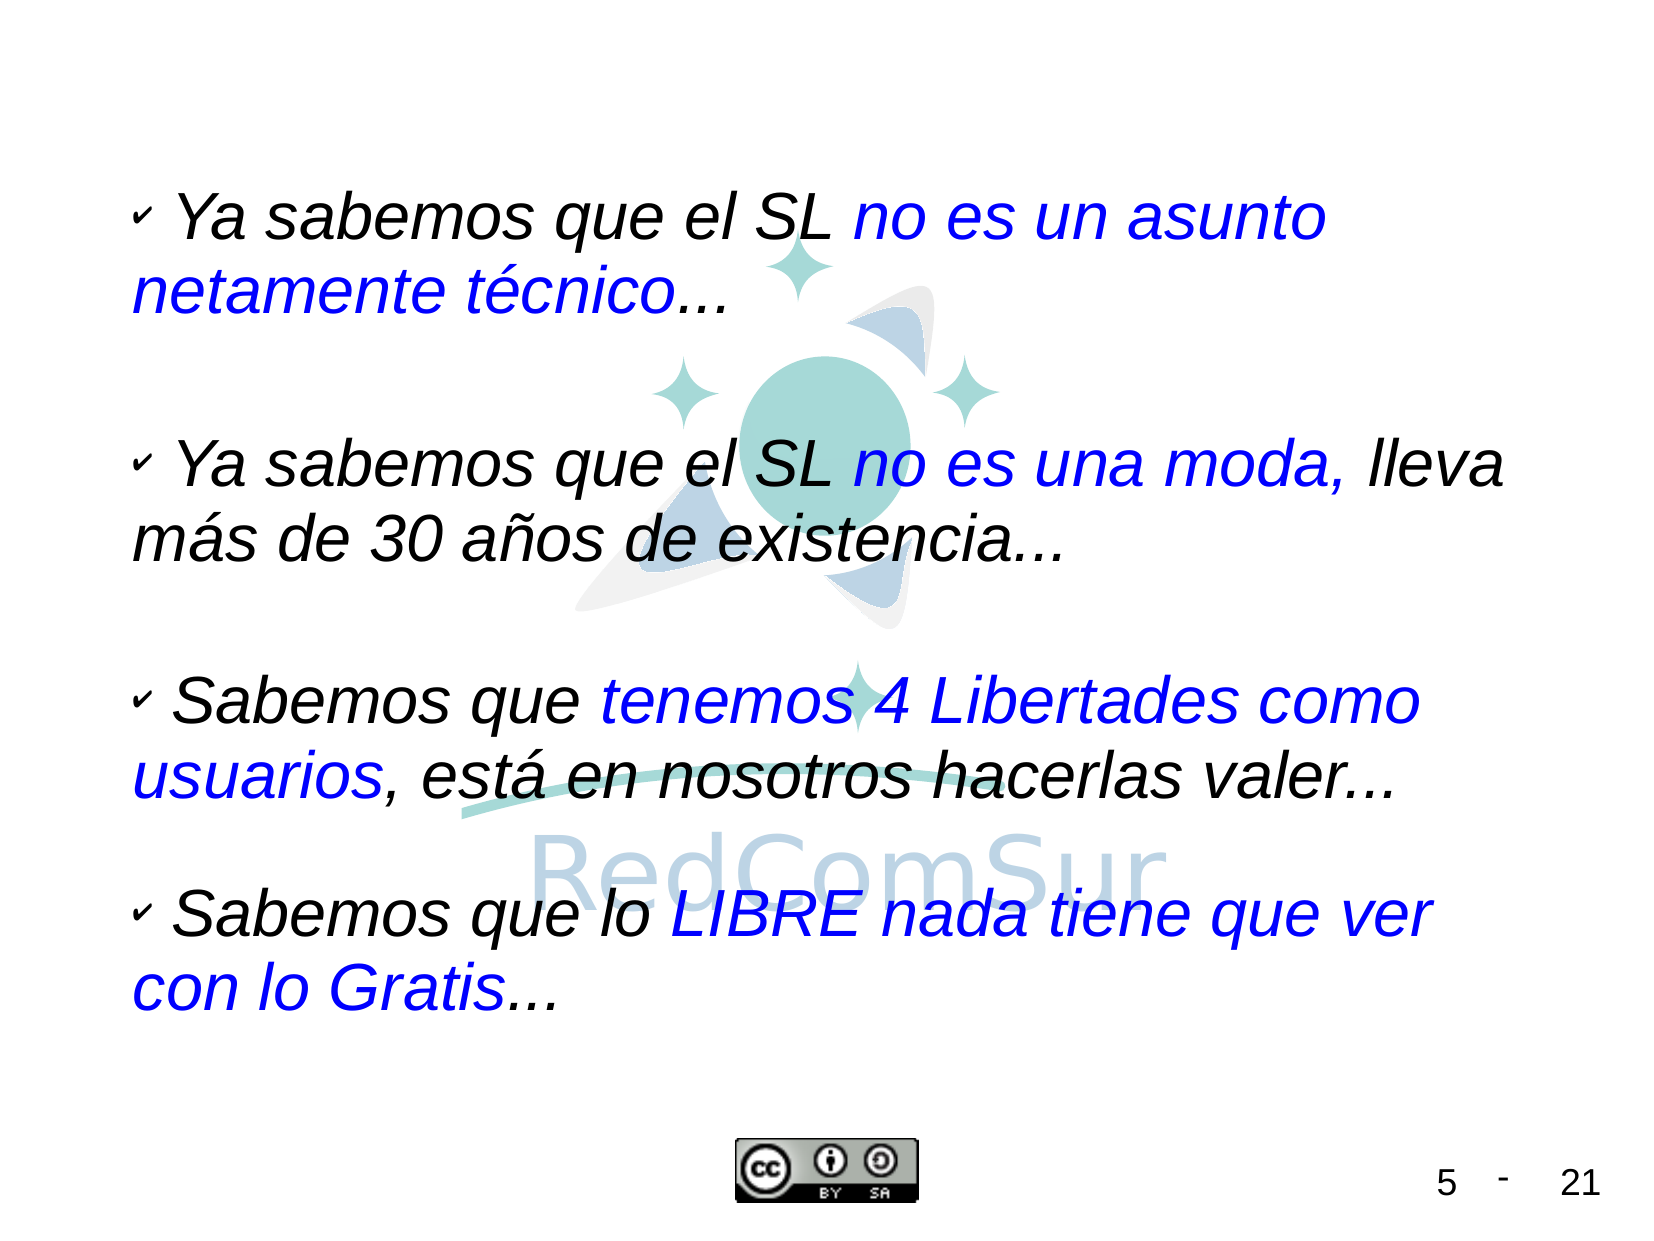

Ya sabemos que el SL no es un asunto netamente técnico...
 Ya sabemos que el SL no es una moda, lleva más de 30 años de existencia...
 Sabemos que tenemos 4 Libertades como usuarios, está en nosotros hacerlas valer...
 Sabemos que lo LIBRE nada tiene que ver con lo Gratis...
-
21